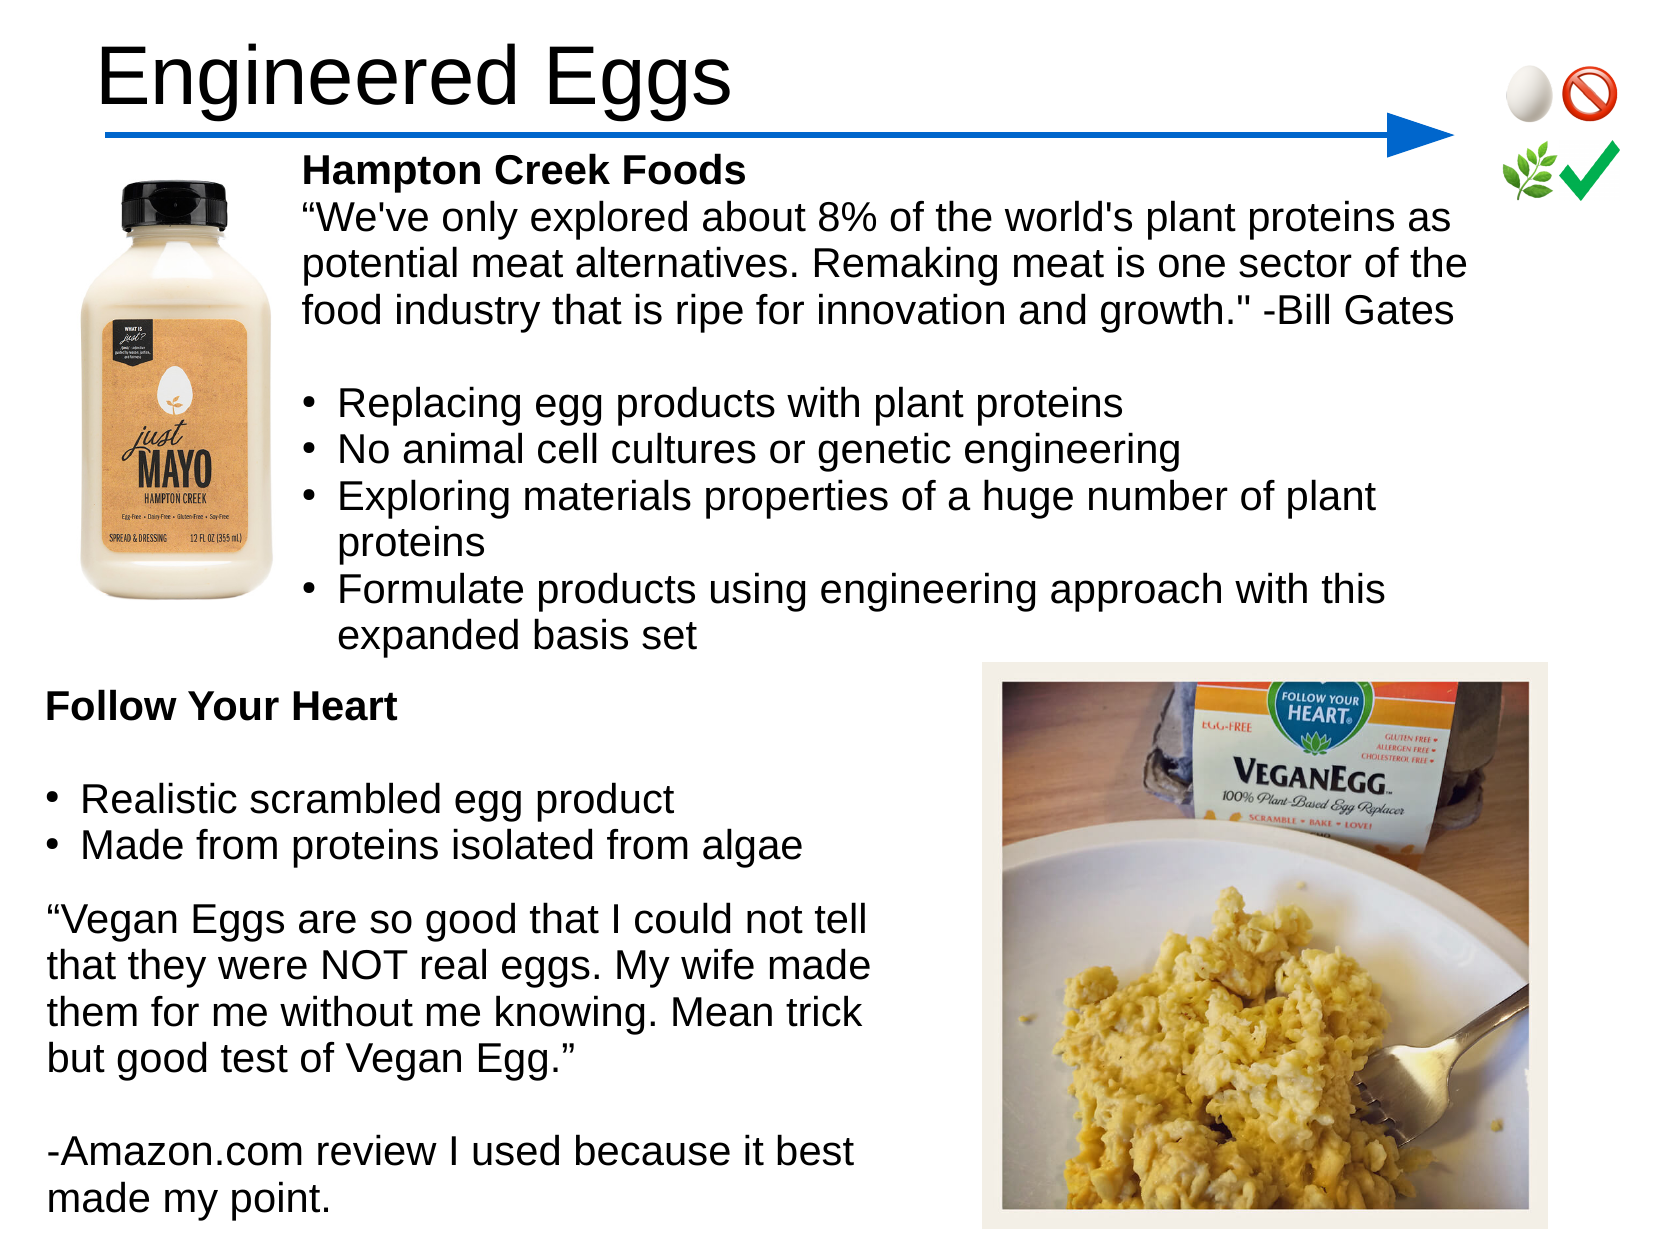

Engineered Eggs
Hampton Creek Foods
“We've only explored about 8% of the world's plant proteins as potential meat alternatives. Remaking meat is one sector of the food industry that is ripe for innovation and growth." -Bill Gates
Replacing egg products with plant proteins
No animal cell cultures or genetic engineering
Exploring materials properties of a huge number of plant proteins
Formulate products using engineering approach with this expanded basis set
Follow Your Heart
Realistic scrambled egg product
Made from proteins isolated from algae
“Vegan Eggs are so good that I could not tell that they were NOT real eggs. My wife made them for me without me knowing. Mean trick but good test of Vegan Egg.”
-Amazon.com review I used because it best made my point.
Remember to say this is real science and engineering, even though focused on other things